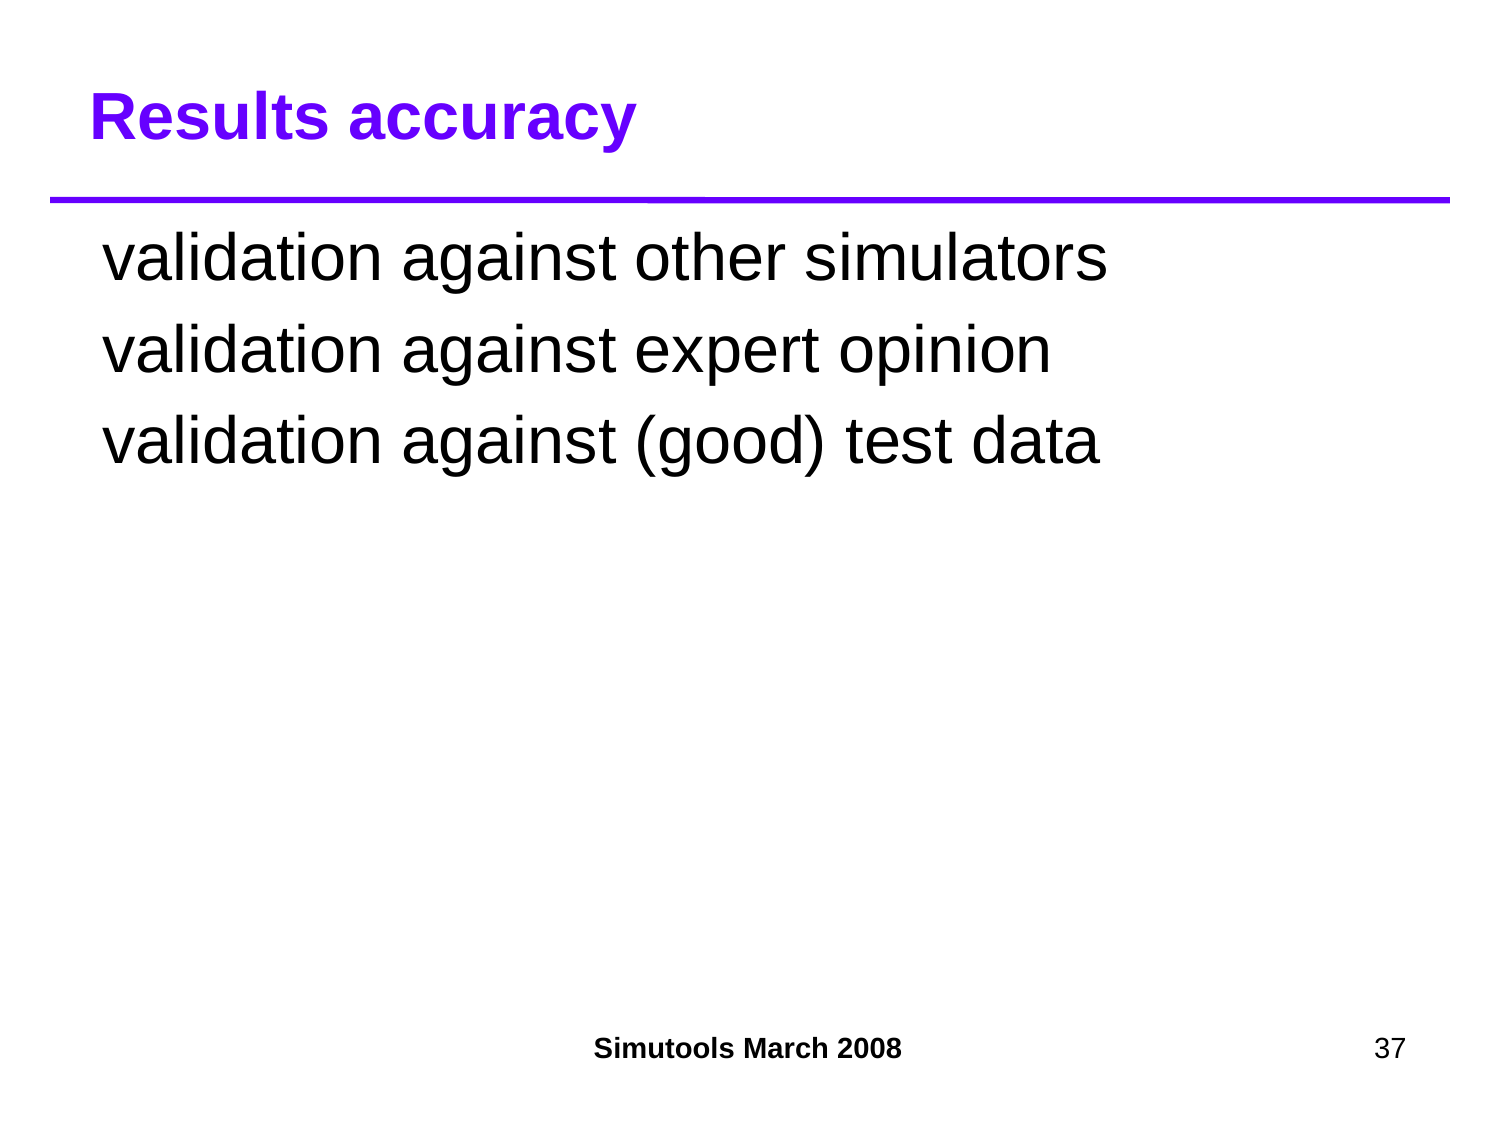

# Results accuracy
validation against other simulators
validation against expert opinion
validation against (good) test data
37